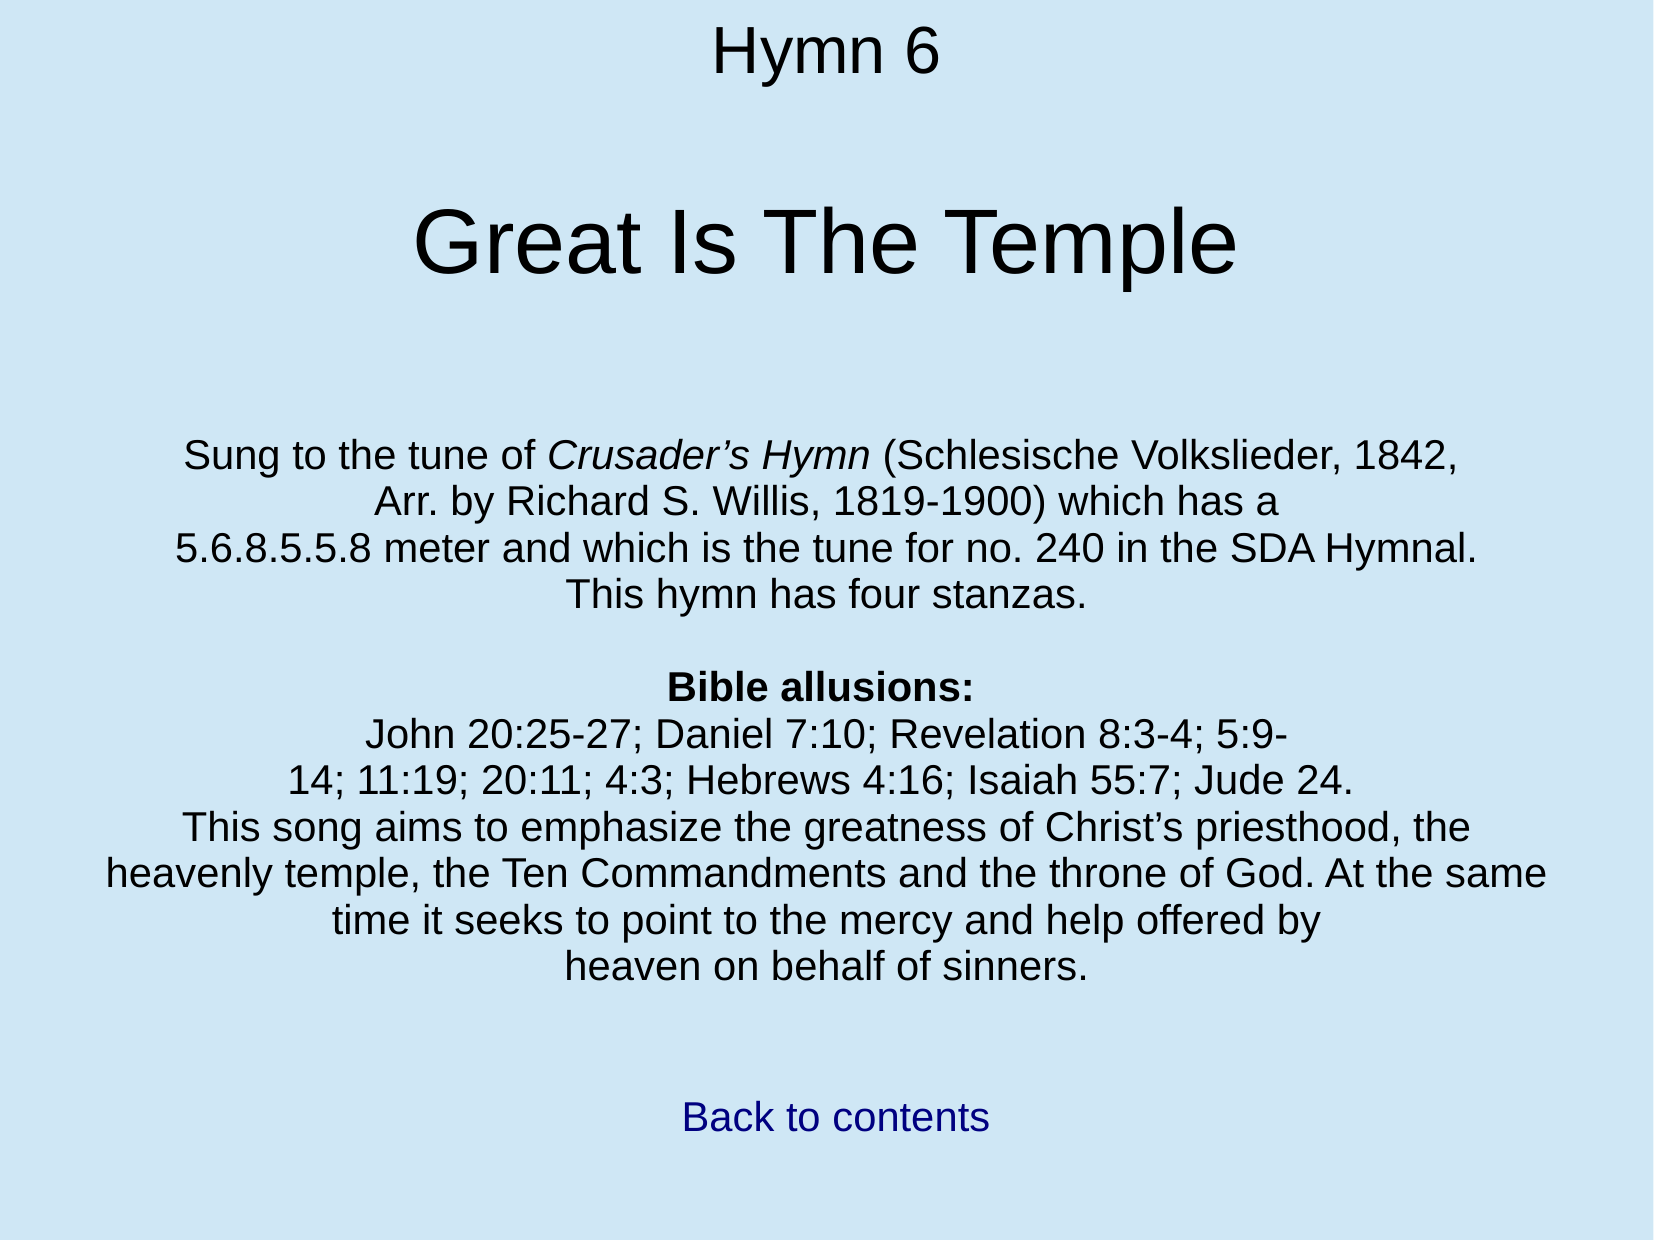

# Hymn 6 Great Is The Temple
Sung to the tune of Crusader’s Hymn (Schlesische Volkslieder, 1842,
Arr. by Richard S. Willis, 1819-1900) which has a
5.6.8.5.5.8 meter and which is the tune for no. 240 in the SDA Hymnal.
This hymn has four stanzas.
Bible allusions:
John 20:25-27; Daniel 7:10; Revelation 8:3-4; 5:9-
14; 11:19; 20:11; 4:3; Hebrews 4:16; Isaiah 55:7; Jude 24.
This song aims to emphasize the greatness of Christ’s priesthood, the
heavenly temple, the Ten Commandments and the throne of God. At the same time it seeks to point to the mercy and help offered by
heaven on behalf of sinners.
 Back to contents